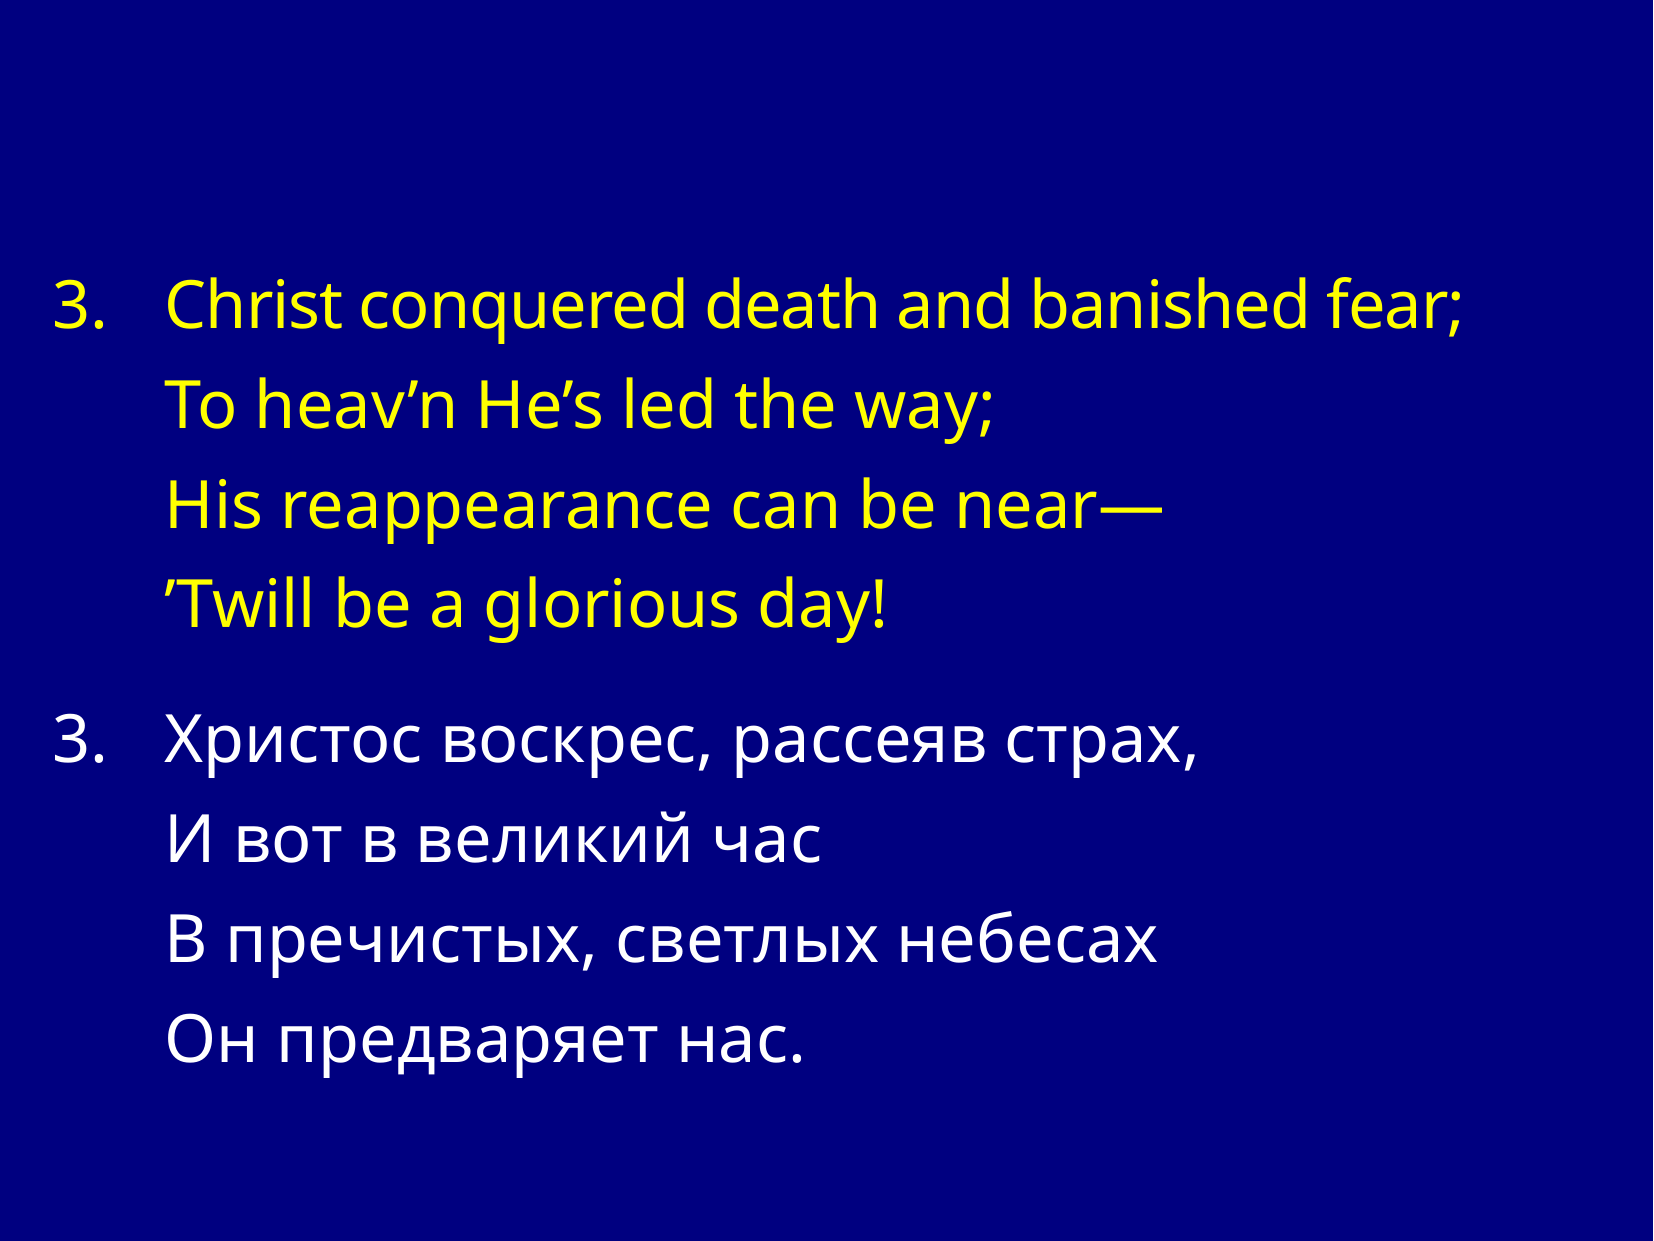

3.	Christ conquered death and banished fear;
	To heav’n He’s led the way;
	His reappearance can be near—
	’Twill be a glorious day!
3.	Христос воскрес, рассеяв страх,
	И вот в великий час
	В пречистых, светлых небесах
	Он предваряет нас.